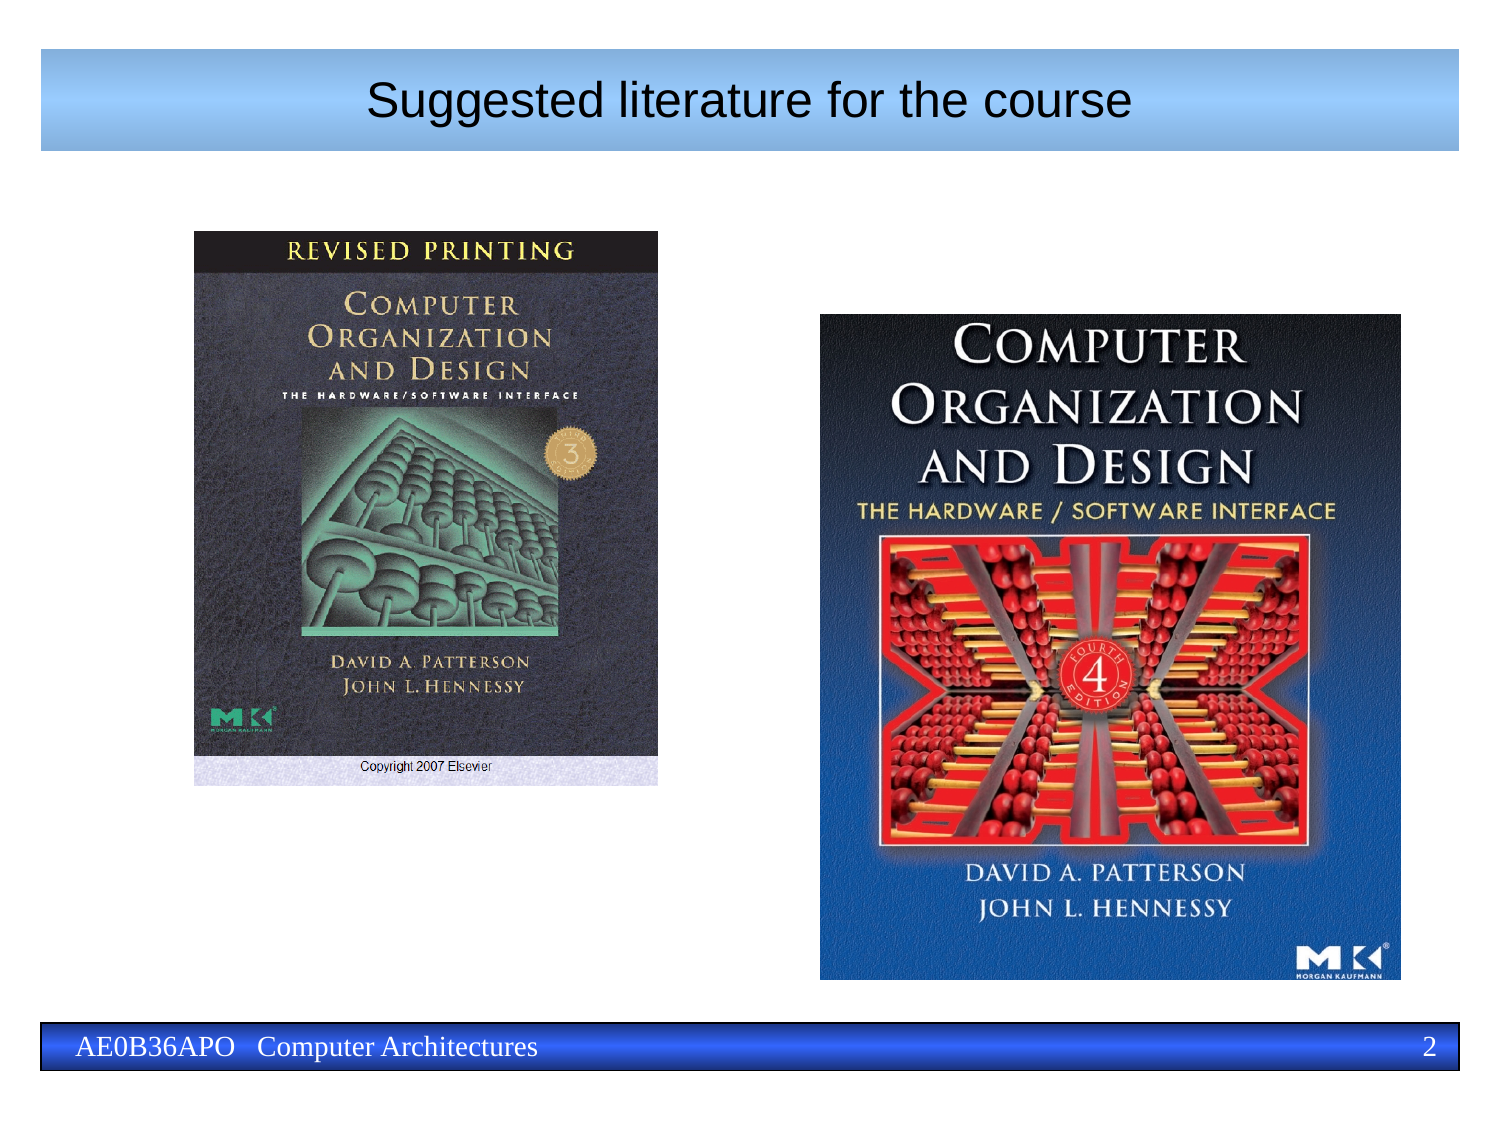

# Suggested literature for the course
AE0B36APO Computer Architectures
2